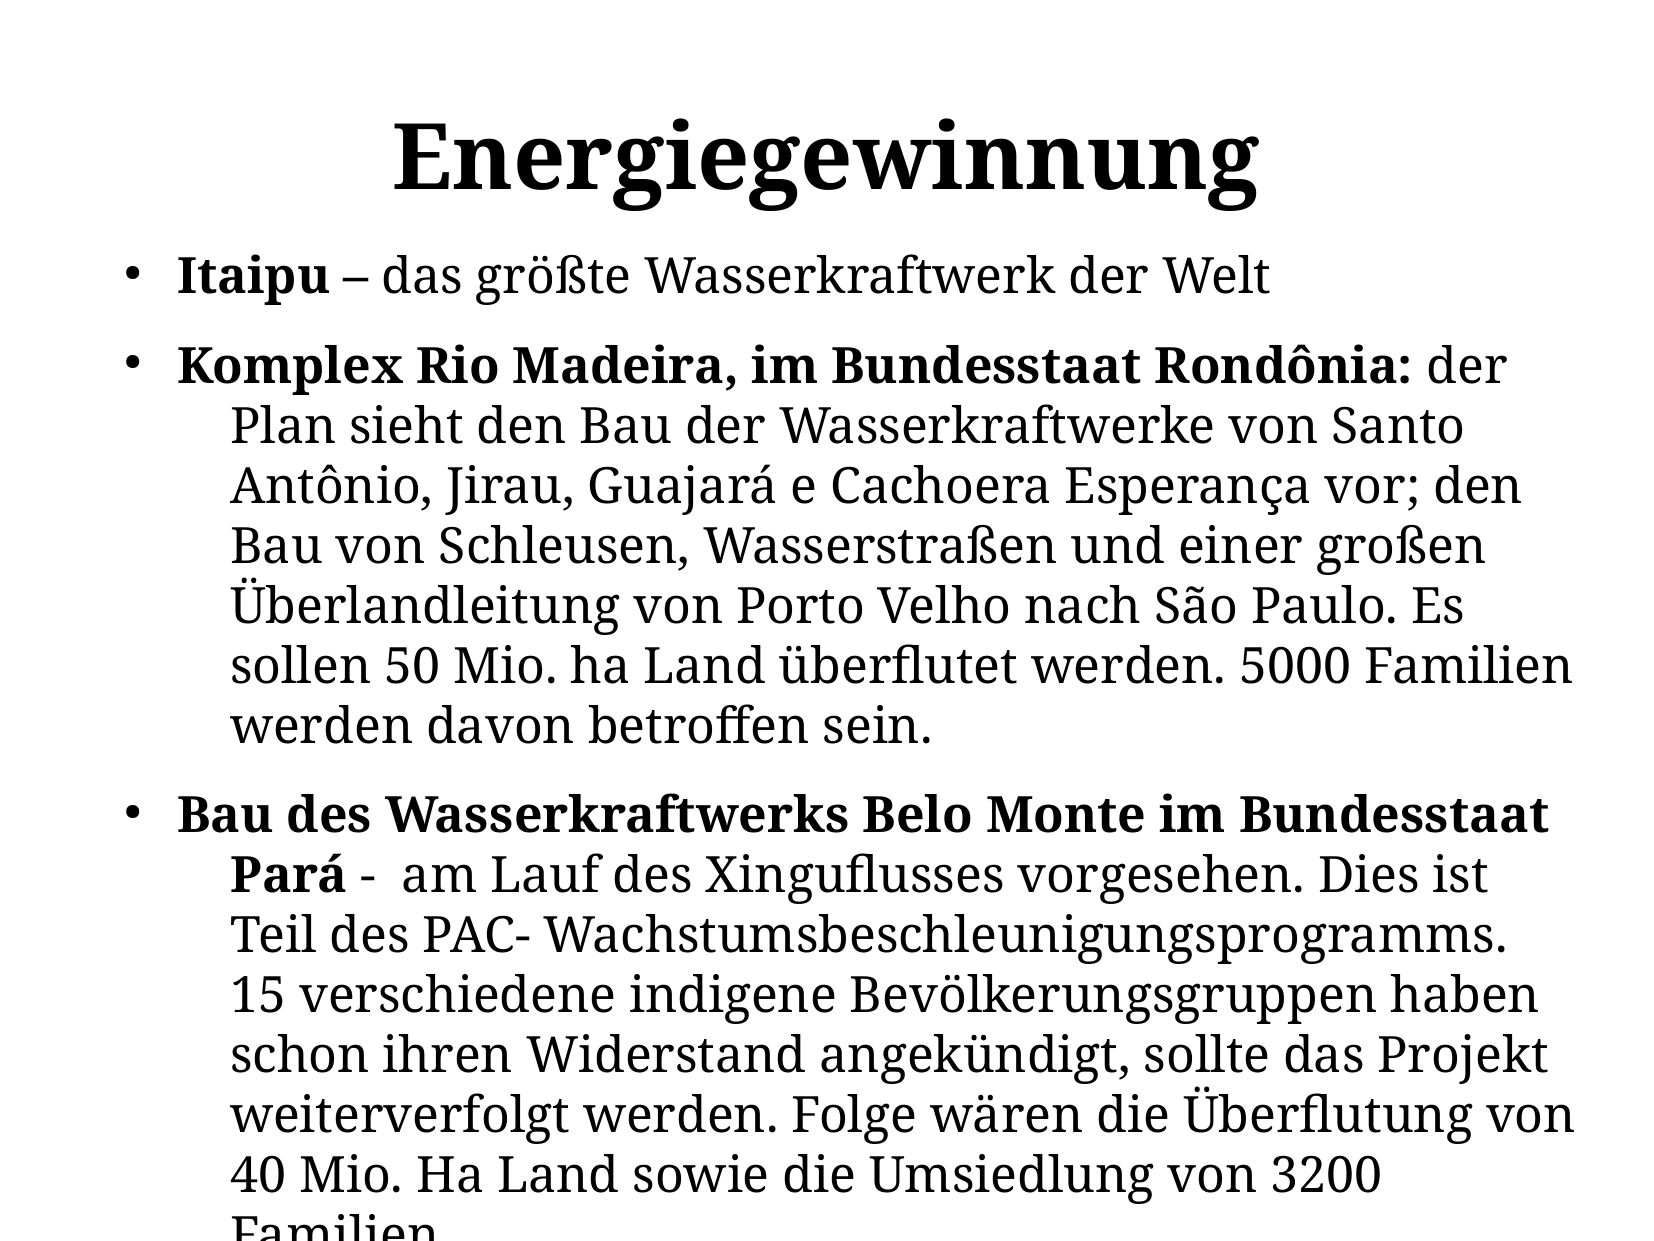

# Energiegewinnung
Itaipu – das größte Wasserkraftwerk der Welt
Komplex Rio Madeira, im Bundesstaat Rondônia: der Plan sieht den Bau der Wasserkraftwerke von Santo Antônio, Jirau, Guajará e Cachoera Esperança vor; den Bau von Schleusen, Wasserstraßen und einer großen Überlandleitung von Porto Velho nach São Paulo. Es sollen 50 Mio. ha Land überflutet werden. 5000 Familien werden davon betroffen sein.
Bau des Wasserkraftwerks Belo Monte im Bundesstaat Pará - am Lauf des Xinguflusses vorgesehen. Dies ist Teil des PAC- Wachstumsbeschleunigungsprogramms. 15 verschiedene indigene Bevölkerungsgruppen haben schon ihren Widerstand angekündigt, sollte das Projekt weiterverfolgt werden. Folge wären die Überflutung von 40 Mio. Ha Land sowie die Umsiedlung von 3200 Familien .
Bewegung der von Staudämmen Betroffenen (MAB)